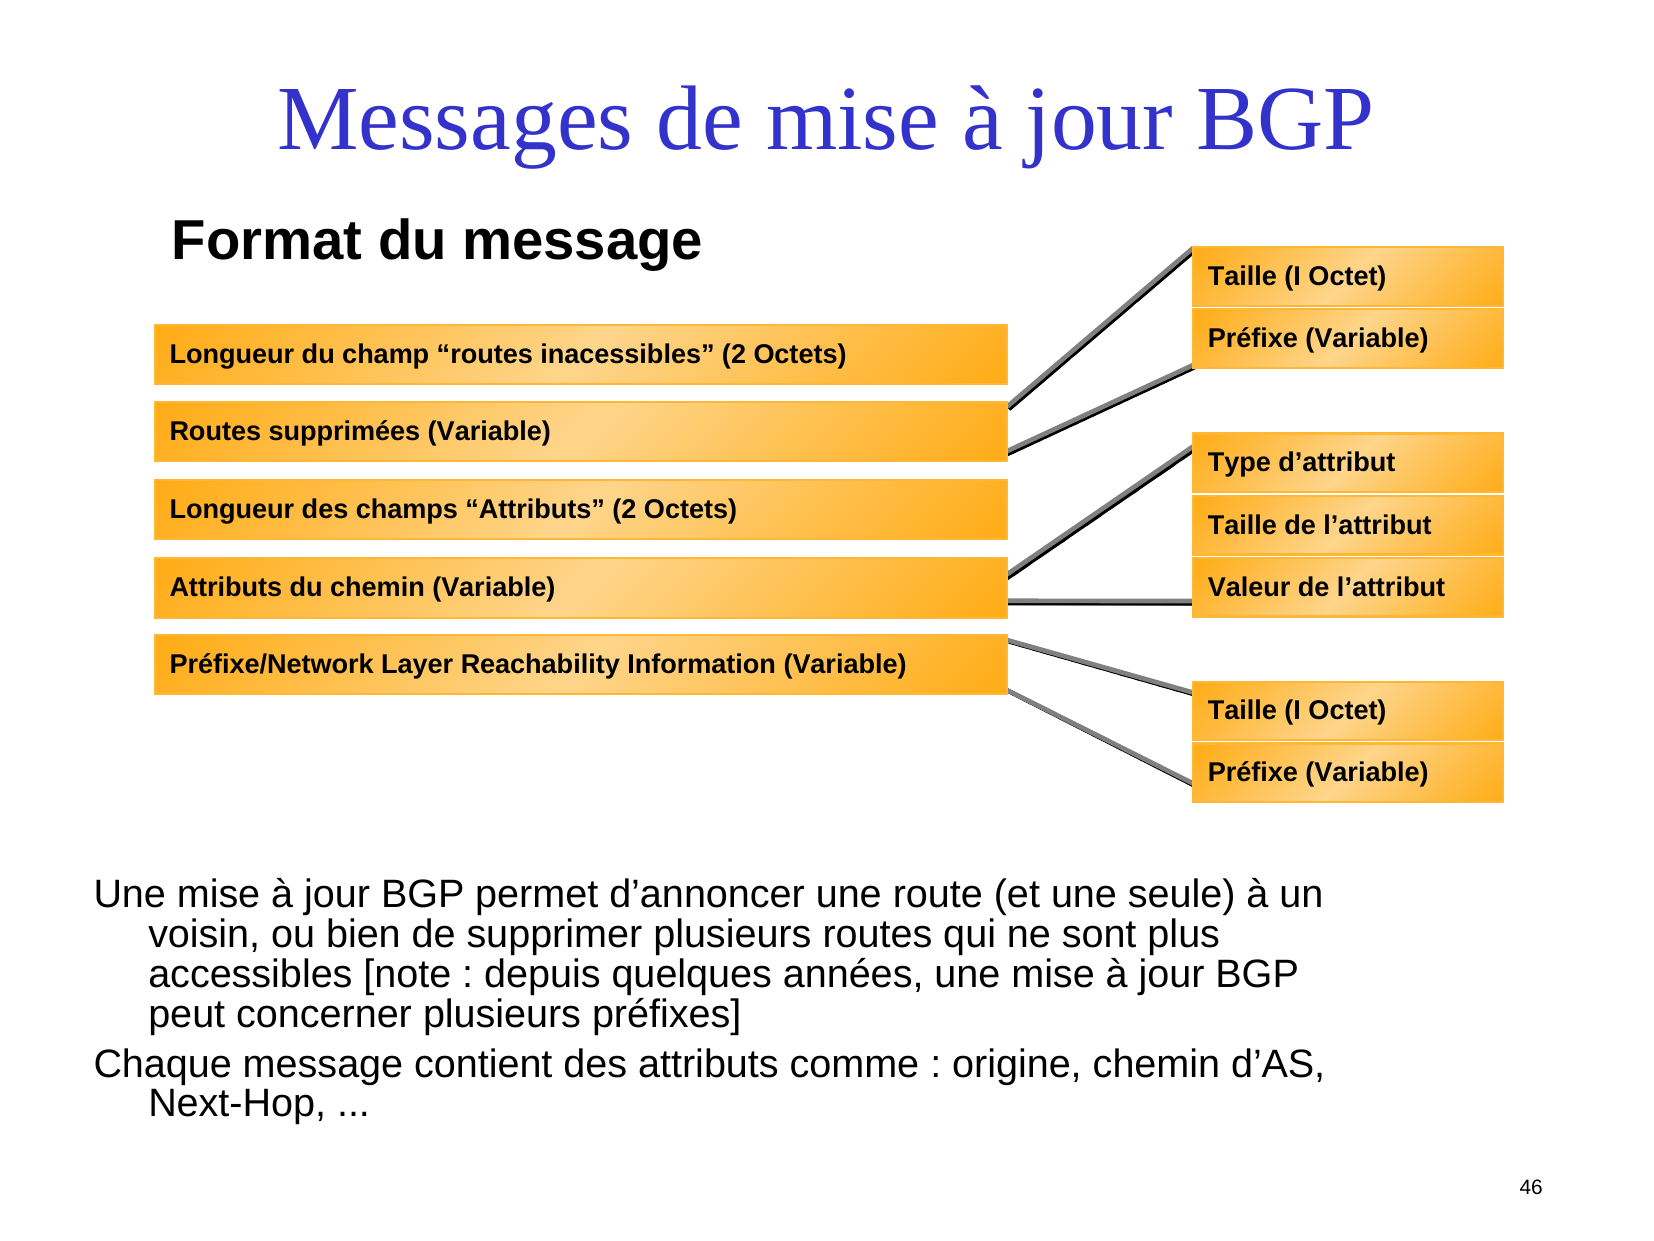

# Messages de mise à jour BGP
Format du message
Taille (I Octet)‏
Préfixe (Variable)‏
Longueur du champ “routes inacessibles” (2 Octets)‏
Routes supprimées (Variable)‏
Type d’attribut
Longueur des champs “Attributs” (2 Octets)‏
Taille de l’attribut
Attributs du chemin (Variable)‏
Valeur de l’attribut
Préfixe/Network Layer Reachability Information (Variable)‏
Taille (I Octet)‏
Préfixe (Variable)‏
Une mise à jour BGP permet d’annoncer une route (et une seule) à un voisin, ou bien de supprimer plusieurs routes qui ne sont plus accessibles [note : depuis quelques années, une mise à jour BGP peut concerner plusieurs préfixes]
Chaque message contient des attributs comme : origine, chemin d’AS, Next-Hop, ...